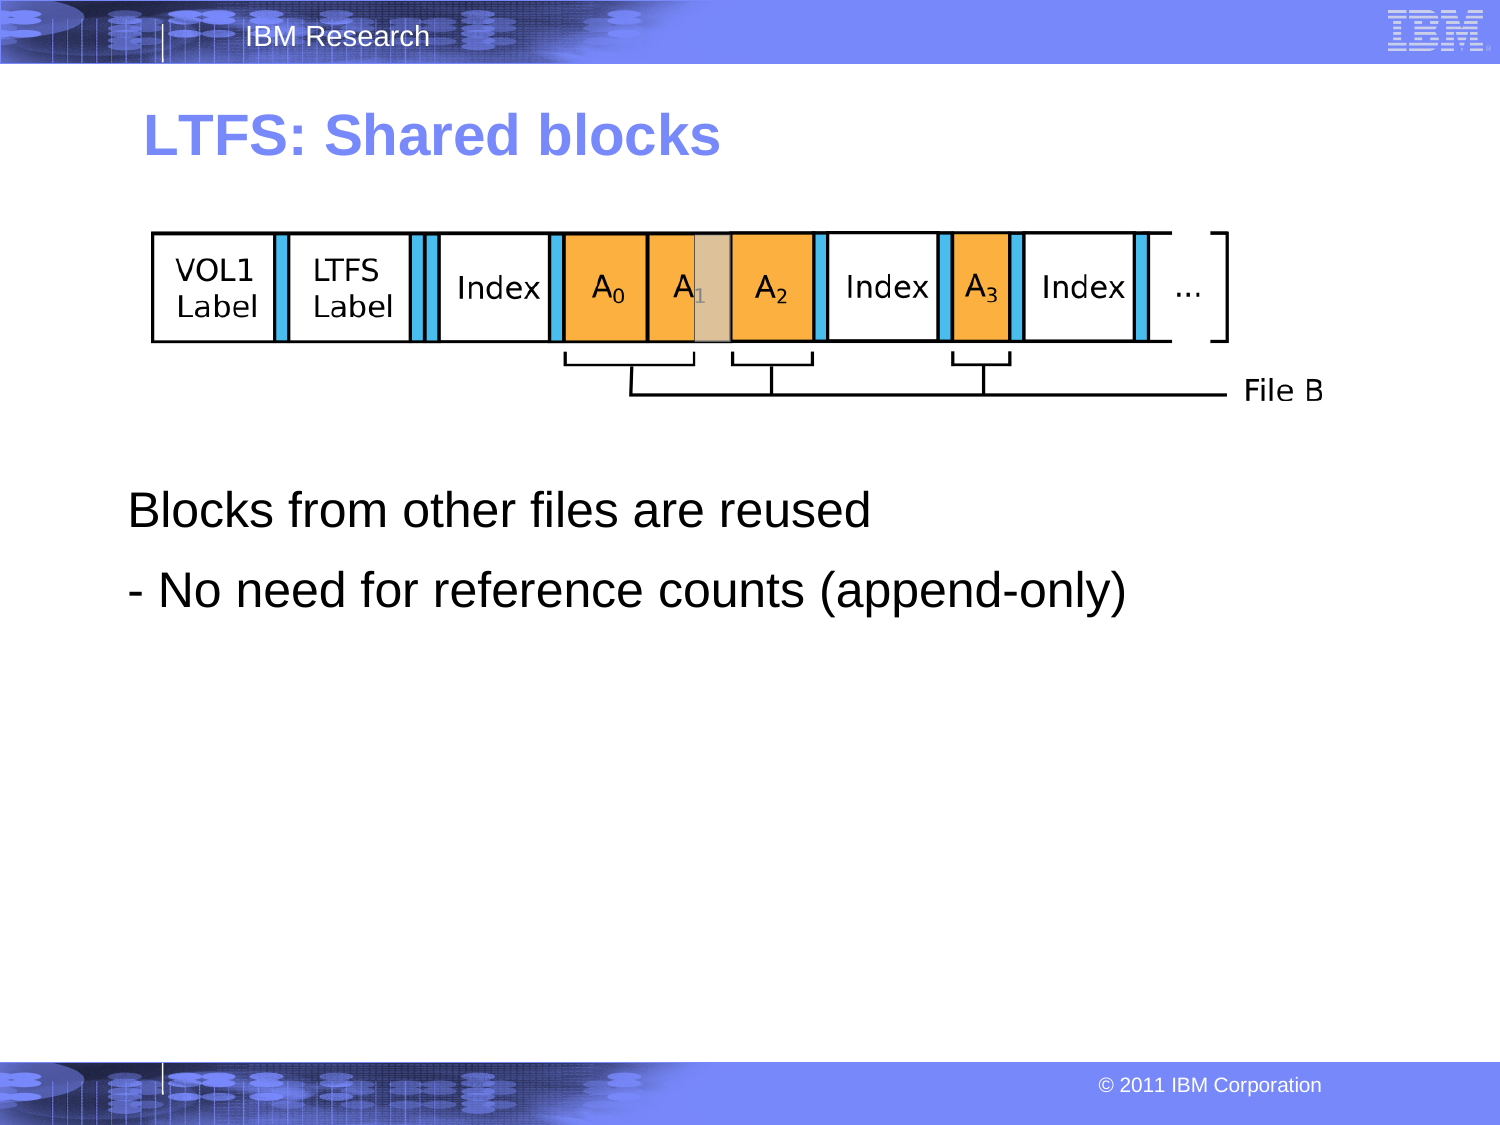

# LTFS: Shared blocks
Blocks from other files are reused
- No need for reference counts (append-only)